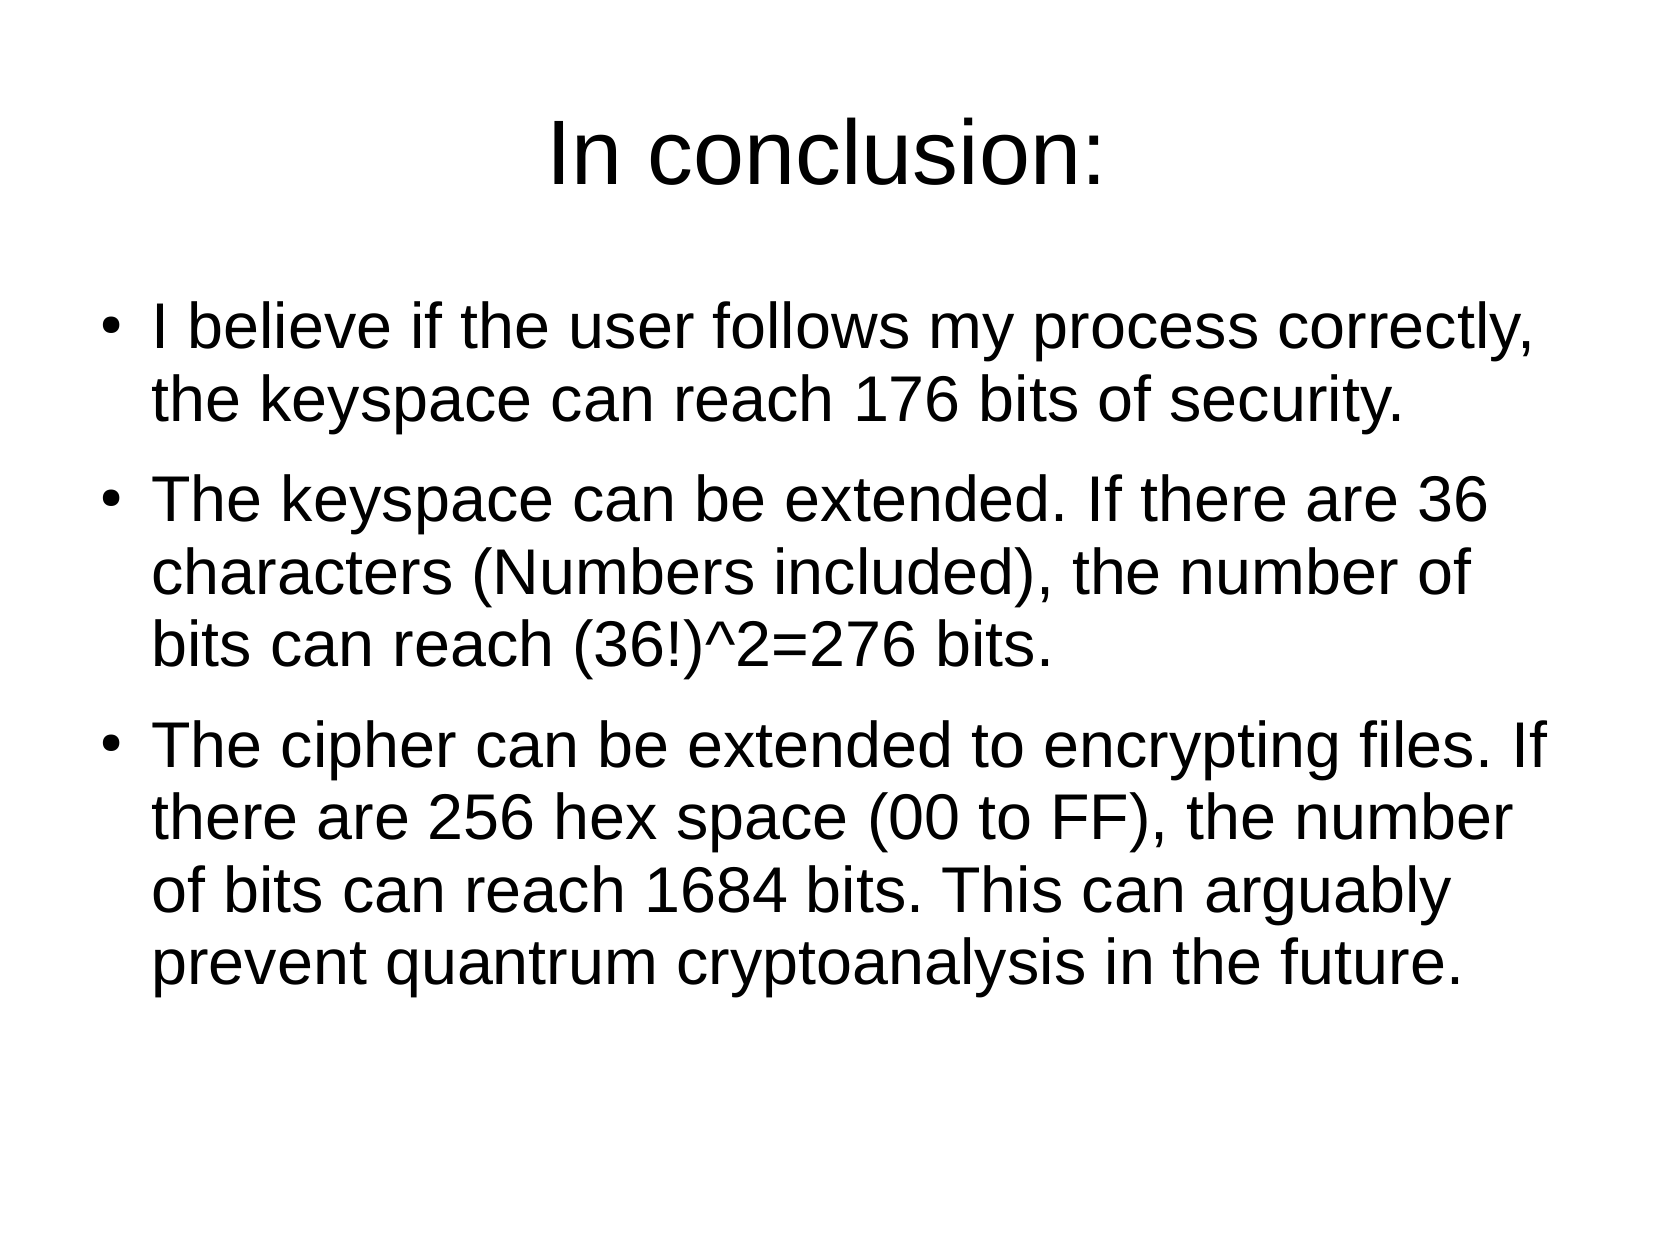

# In conclusion:
I believe if the user follows my process correctly, the keyspace can reach 176 bits of security.
The keyspace can be extended. If there are 36 characters (Numbers included), the number of bits can reach (36!)^2=276 bits.
The cipher can be extended to encrypting files. If there are 256 hex space (00 to FF), the number of bits can reach 1684 bits. This can arguably prevent quantrum cryptoanalysis in the future.